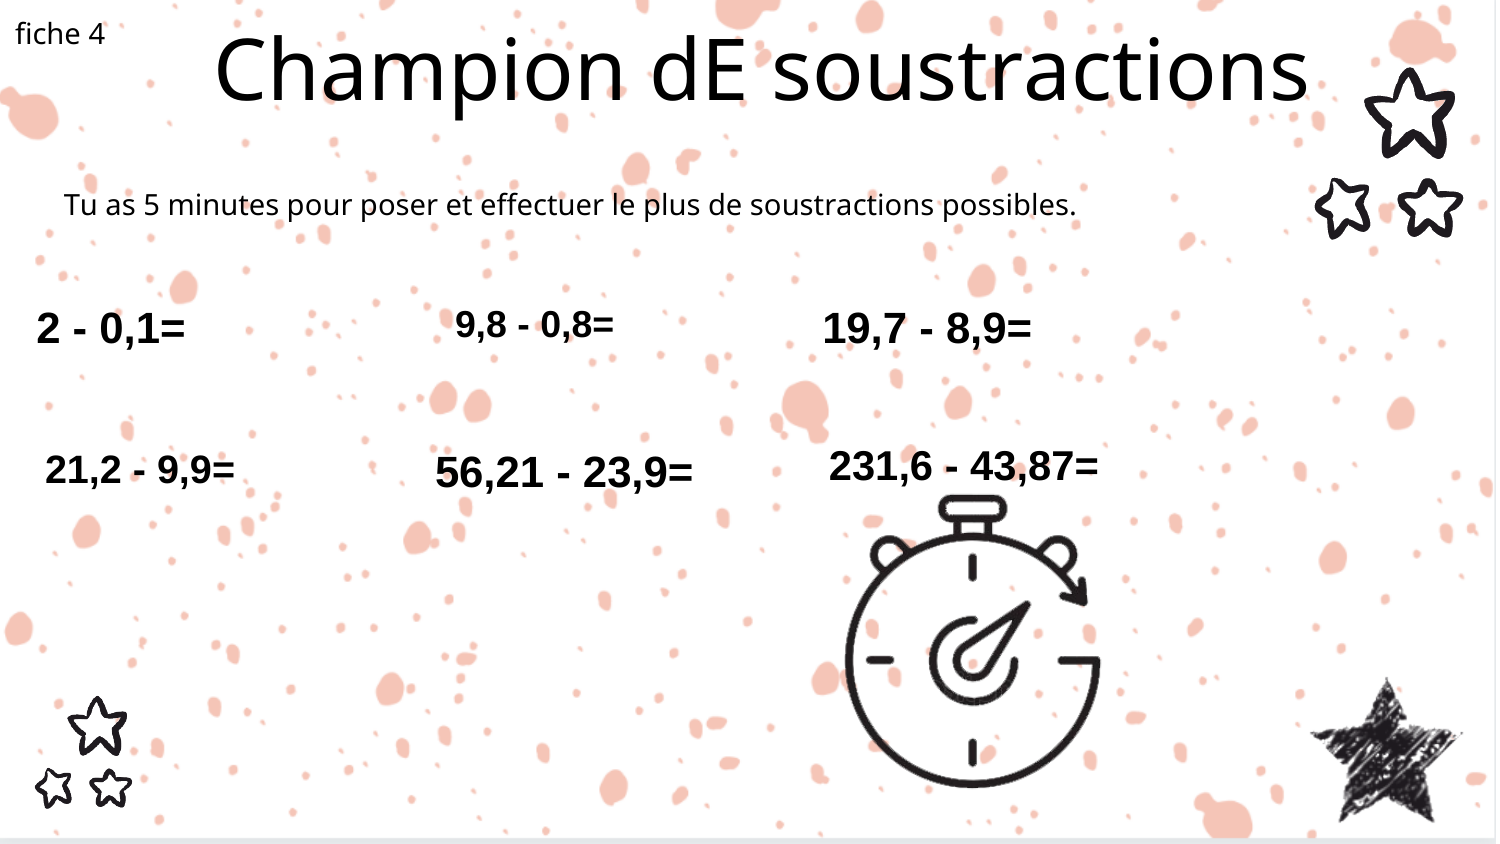

fiche 4
Champion dE soustractions
Tu as 5 minutes pour poser et effectuer le plus de soustractions possibles.
2 - 0,1=
9,8 - 0,8=
19,7 - 8,9=
231,6 - 43,87=
21,2 - 9,9=
56,21 - 23,9=